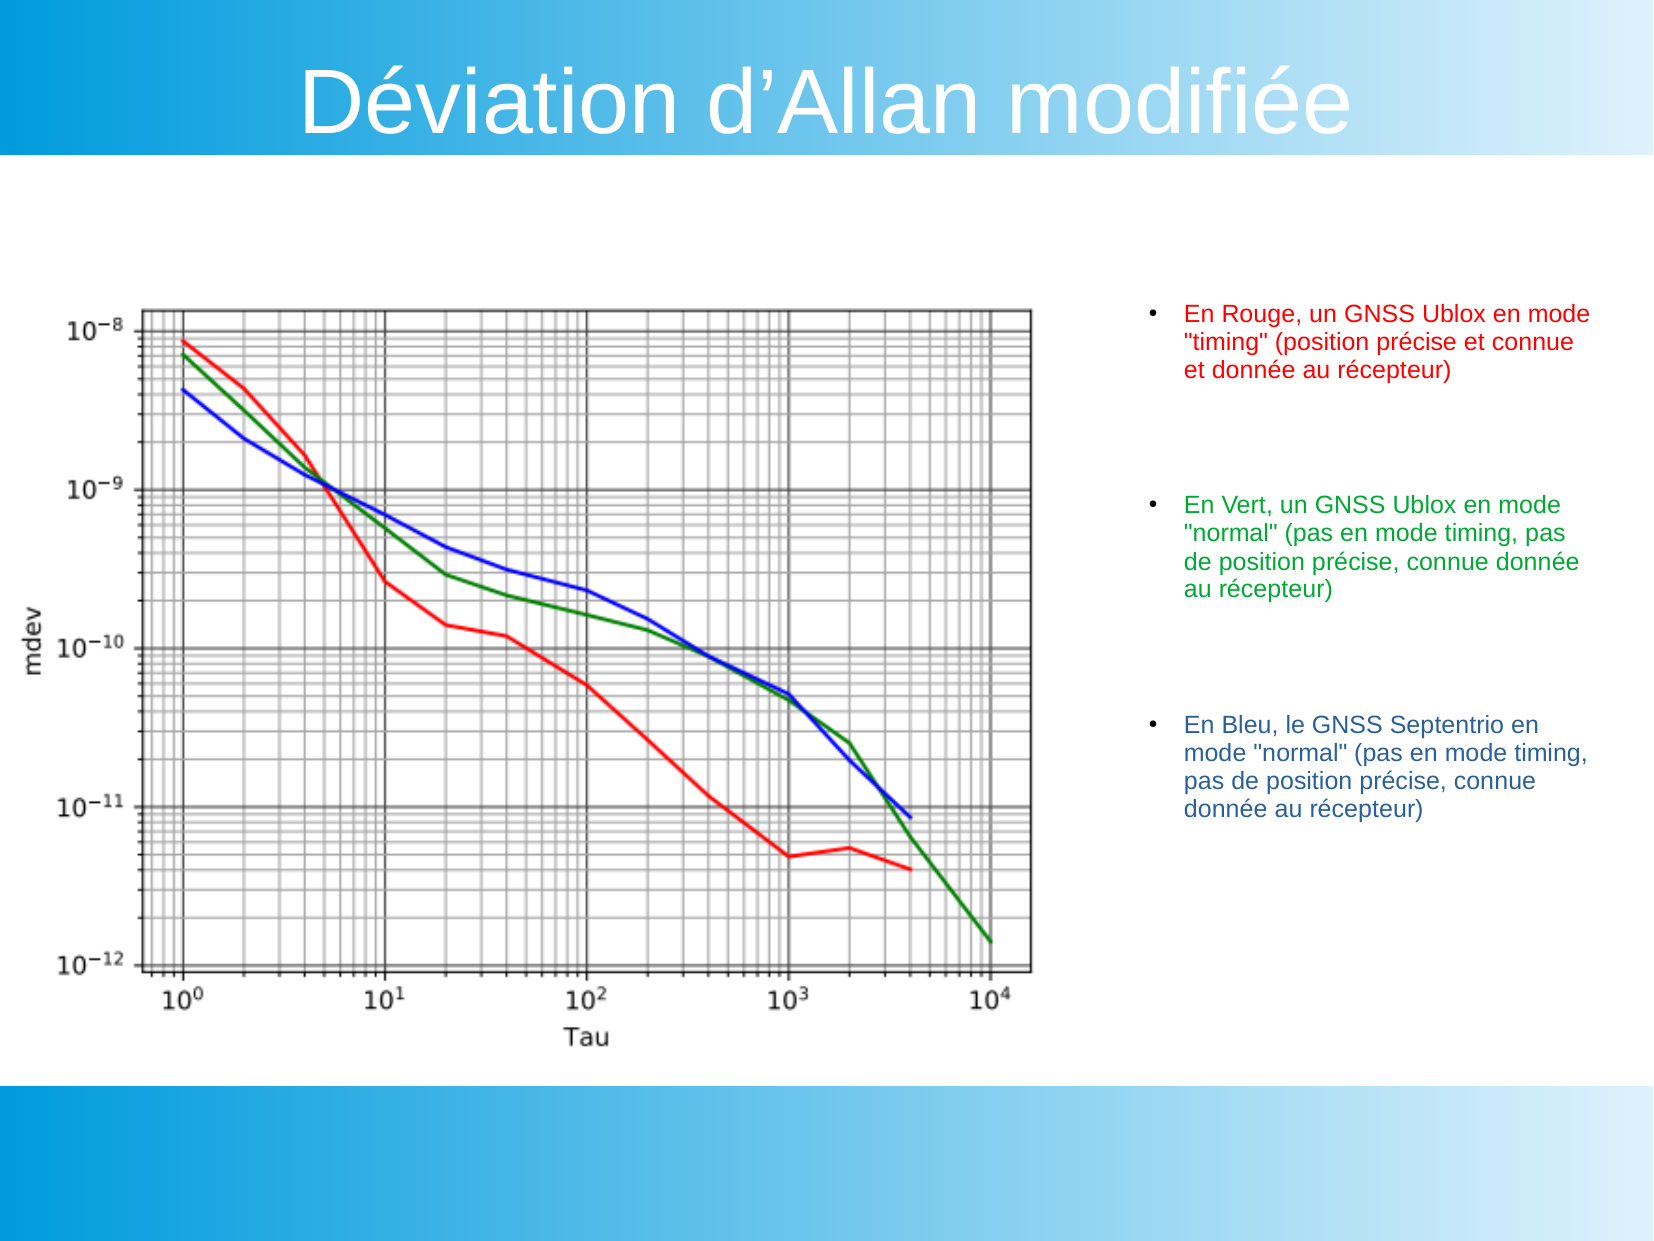

# Déviation d’Allan modifiée
En Rouge, un GNSS Ublox en mode "timing" (position précise et connue et donnée au récepteur)
En Vert, un GNSS Ublox en mode "normal" (pas en mode timing, pas de position précise, connue donnée au récepteur)
En Bleu, le GNSS Septentrio en mode "normal" (pas en mode timing, pas de position précise, connue donnée au récepteur)